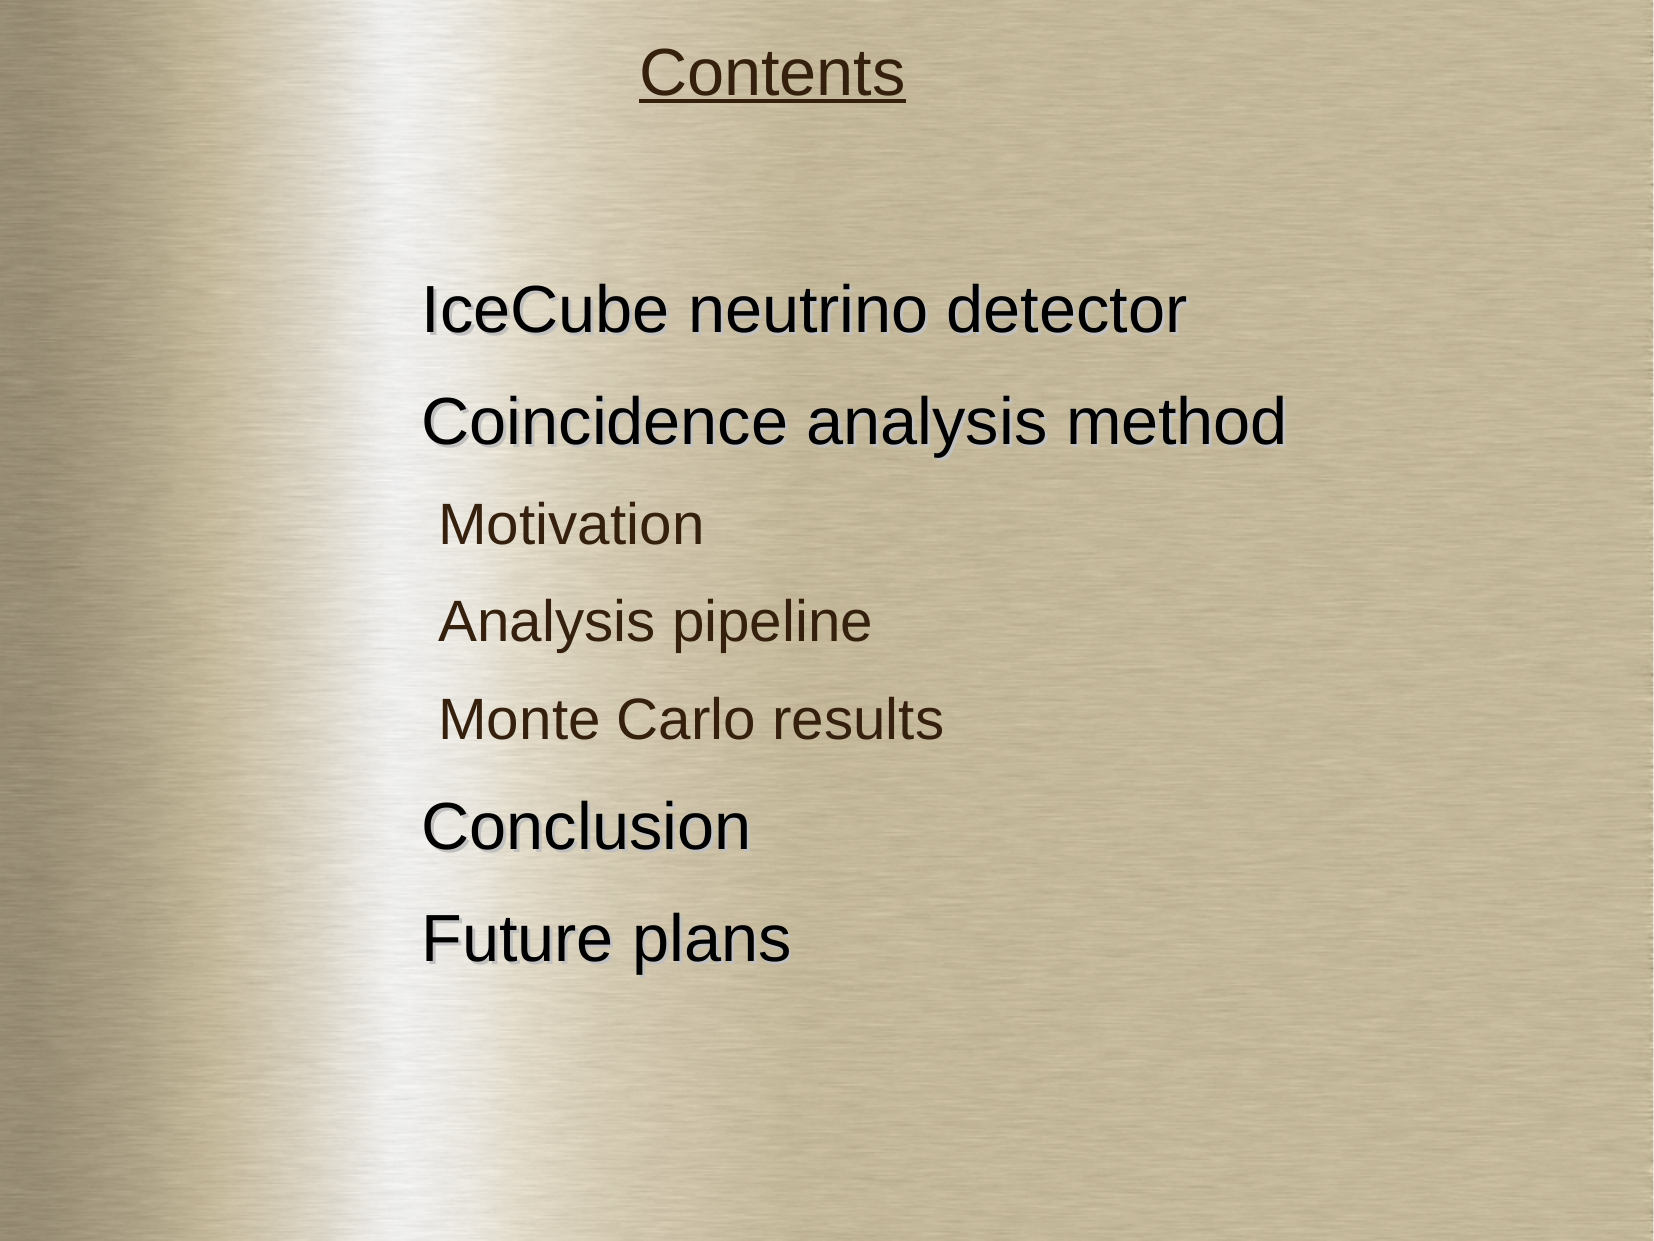

Contents
 IceCube neutrino detector
 Coincidence analysis method
Motivation
Analysis pipeline
Monte Carlo results
 Conclusion
 Future plans